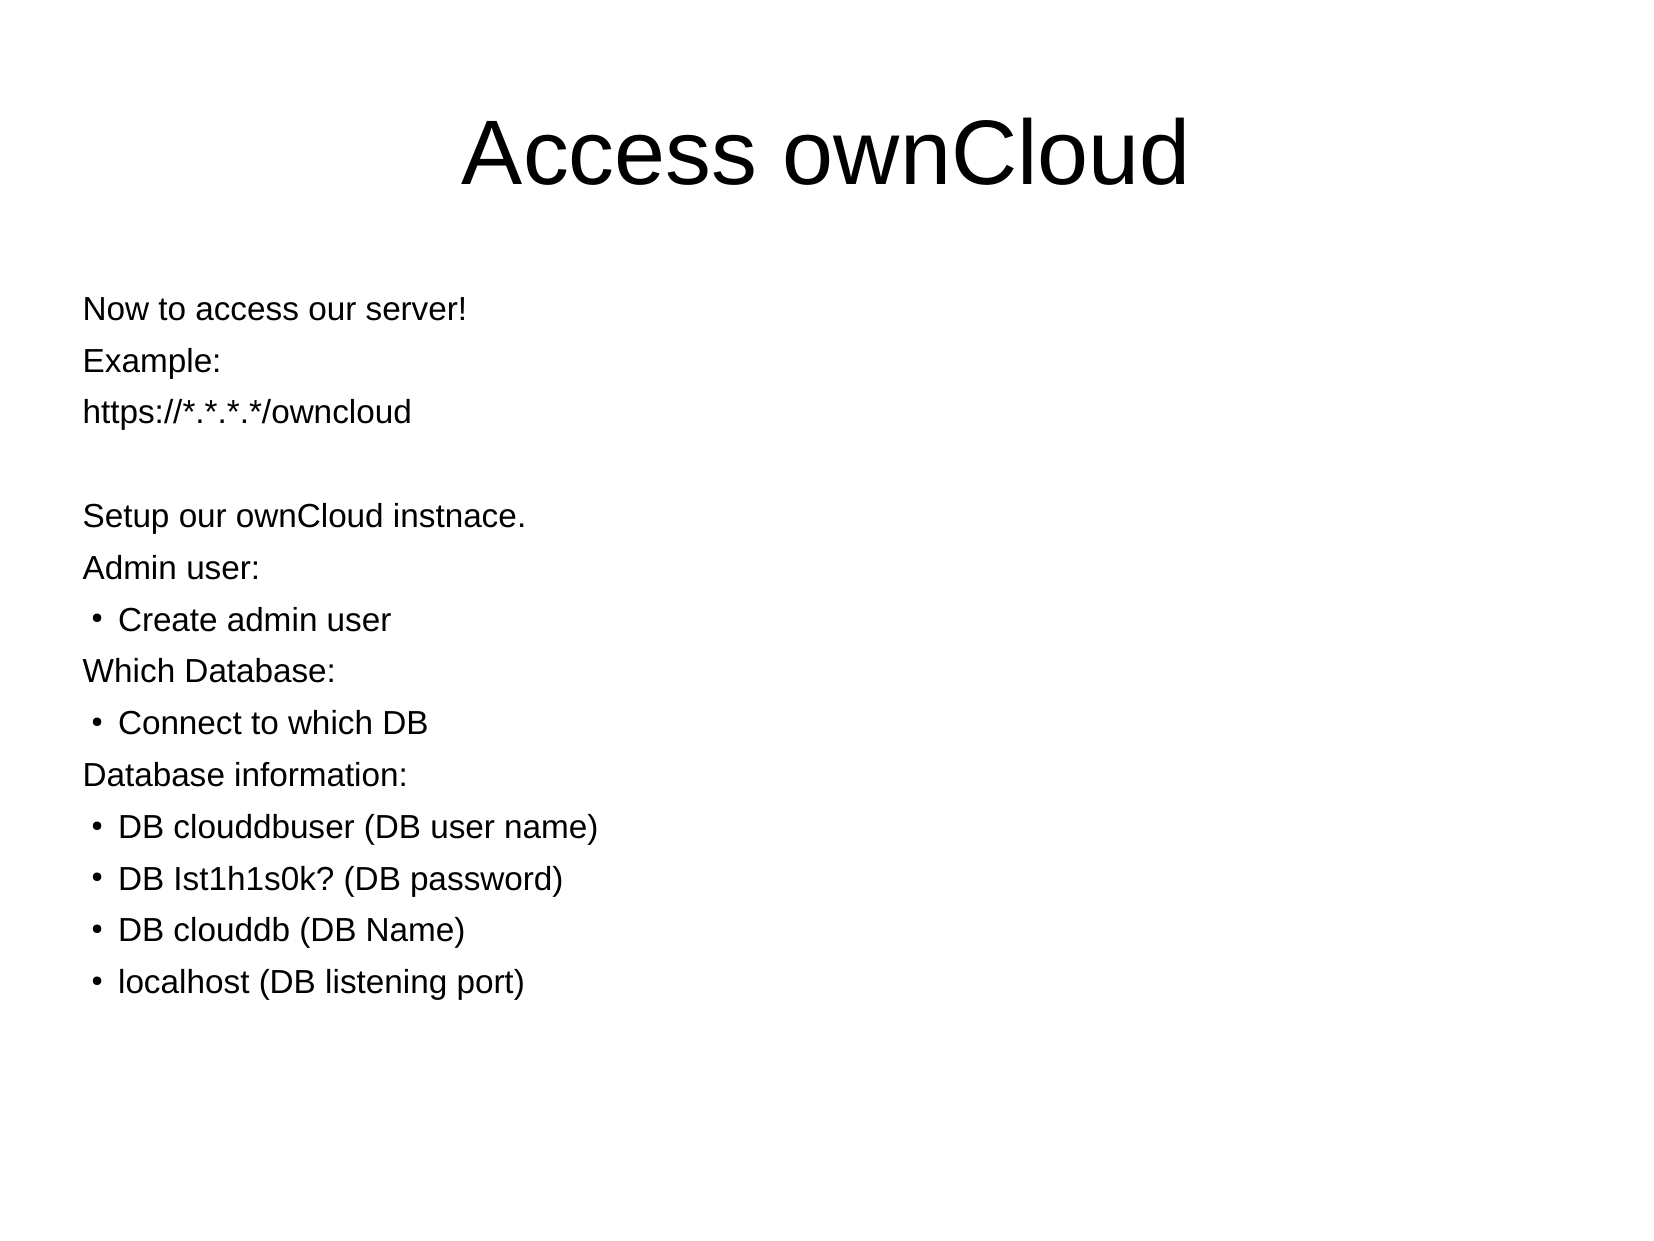

# Access ownCloud
Now to access our server!
Example:
https://*.*.*.*/owncloud
Setup our ownCloud instnace.
Admin user:
Create admin user
Which Database:
Connect to which DB
Database information:
DB clouddbuser (DB user name)
DB Ist1h1s0k? (DB password)
DB clouddb (DB Name)
localhost (DB listening port)